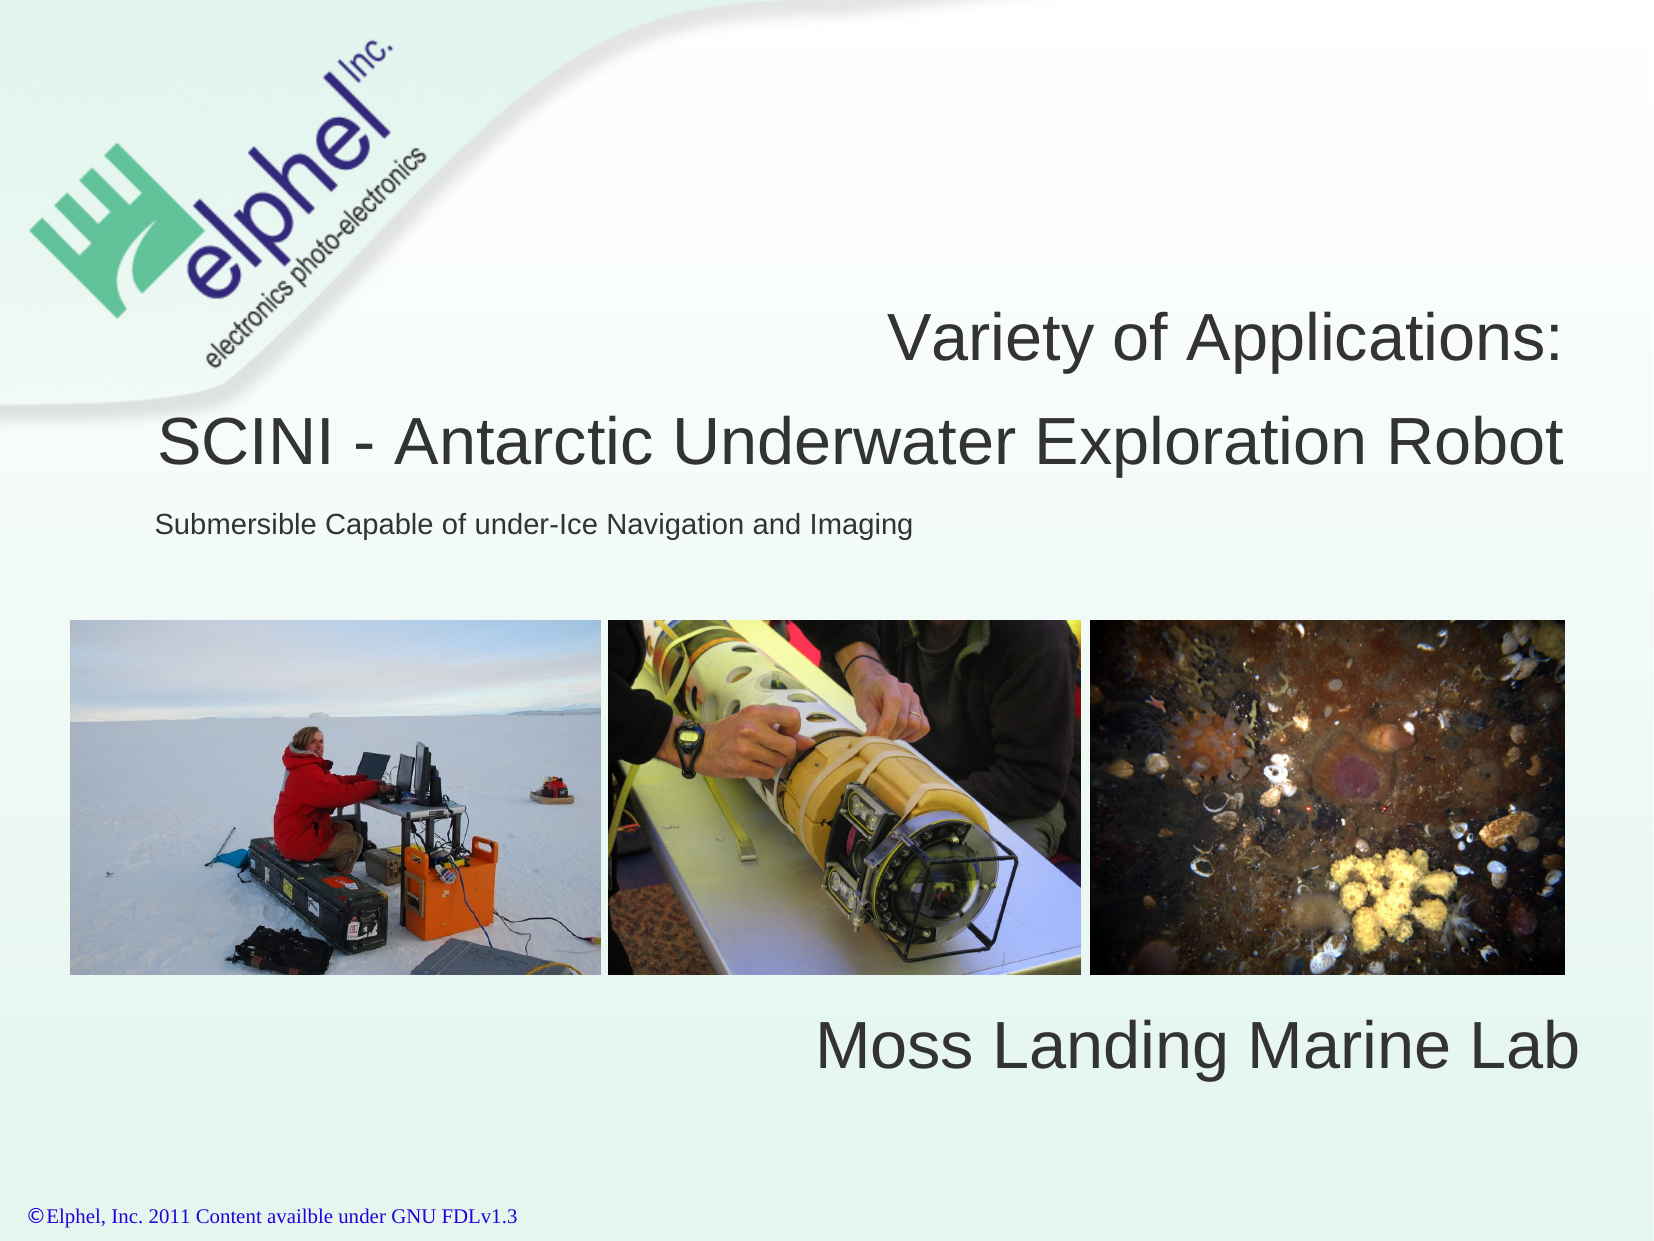

Variety of Applications:
 SCINI - Antarctic Underwater Exploration Robot
 Submersible Capable of under-Ice Navigation and Imaging
# Moss Landing Marine Lab